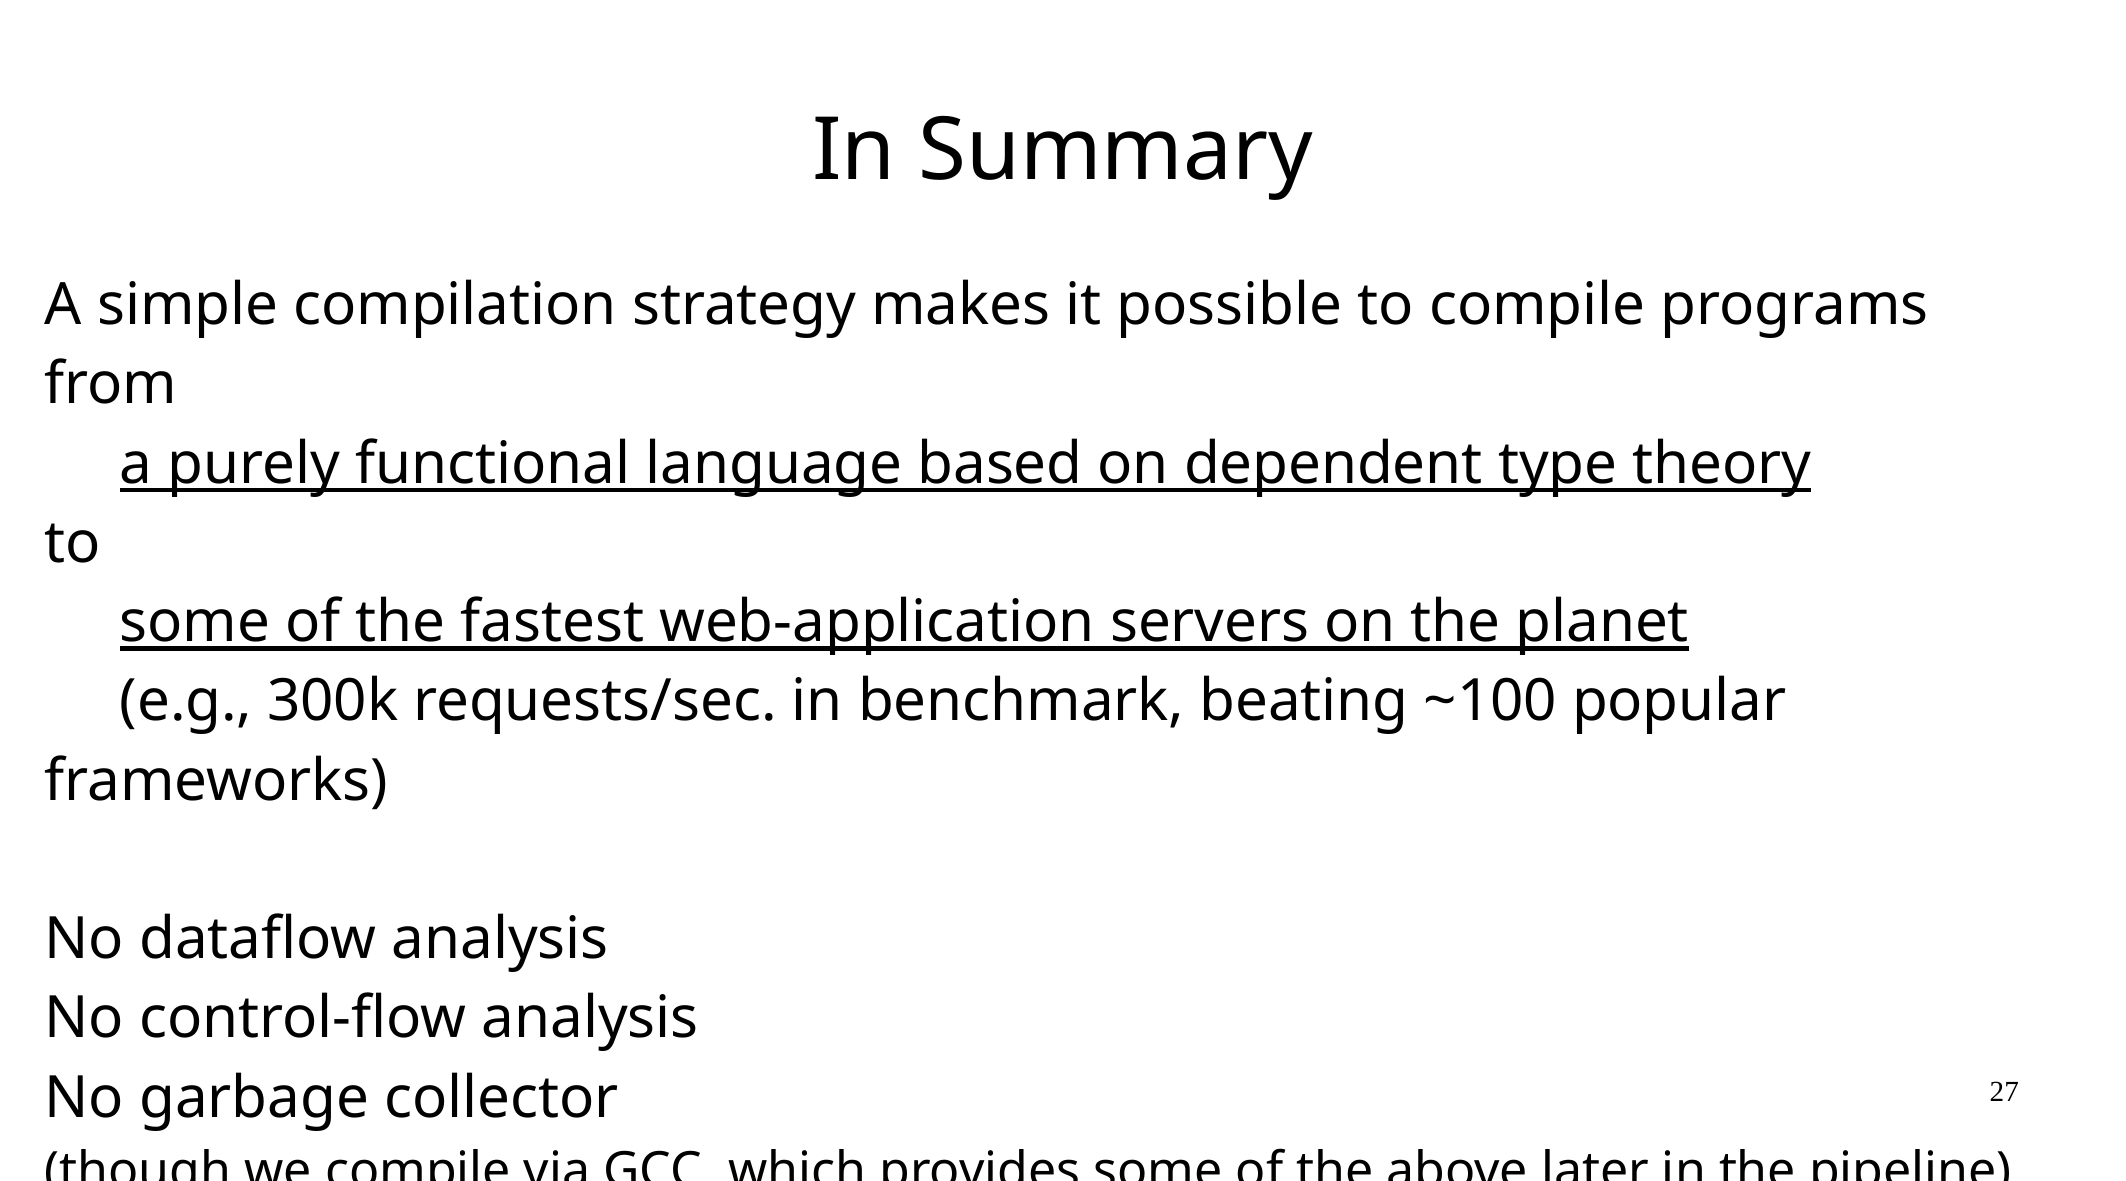

# In Summary
A simple compilation strategy makes it possible to compile programs from
	a purely functional language based on dependent type theory
to
	some of the fastest web-application servers on the planet
	(e.g., 300k requests/sec. in benchmark, beating ~100 popular frameworks)
No dataflow analysis
No control-flow analysis
No garbage collector
(though we compile via GCC, which provides some of the above later in the pipeline)
Use this strategy for your next functional DSL!
27